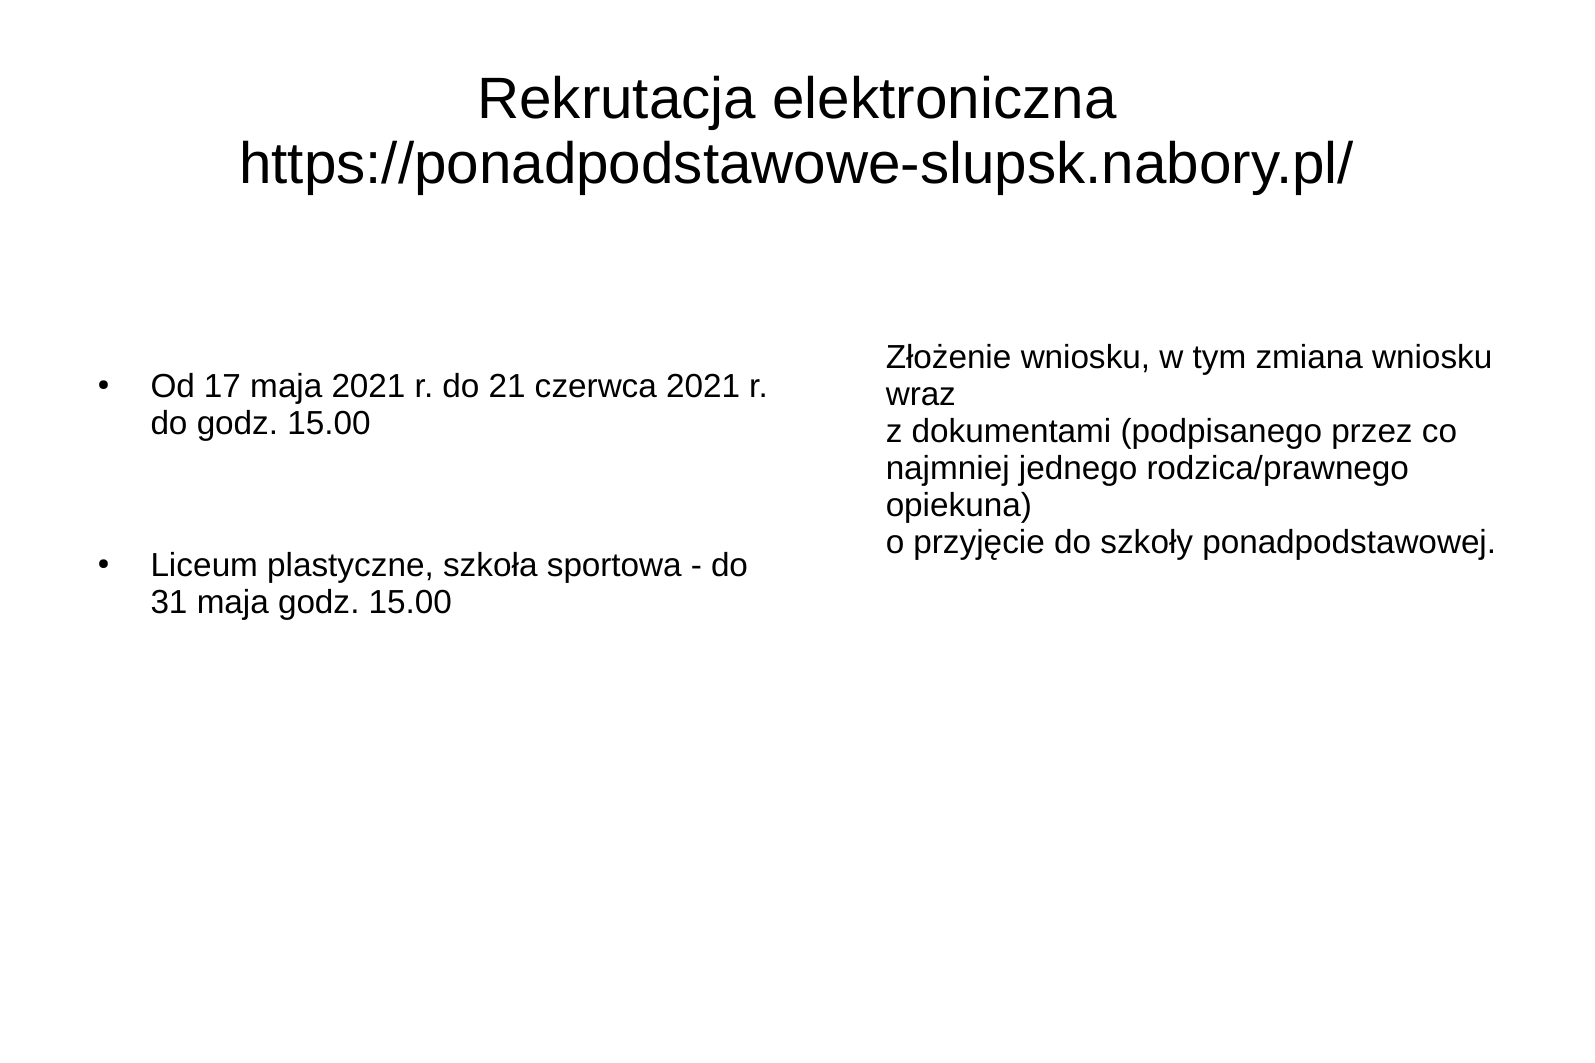

# Rekrutacja elektroniczna​ https://ponadpodstawowe-slupsk.nabory.pl/​
Od 17 maja 2021 r. do 21 czerwca 2021 r. do godz. 15.00​
Liceum plastyczne, szkoła sportowa - do 31 maja godz. 15.00​
Złożenie wniosku, w tym zmiana wniosku wraz
z dokumentami (podpisanego przez co najmniej jednego rodzica/prawnego opiekuna)
o przyjęcie do szkoły ponadpodstawowej.